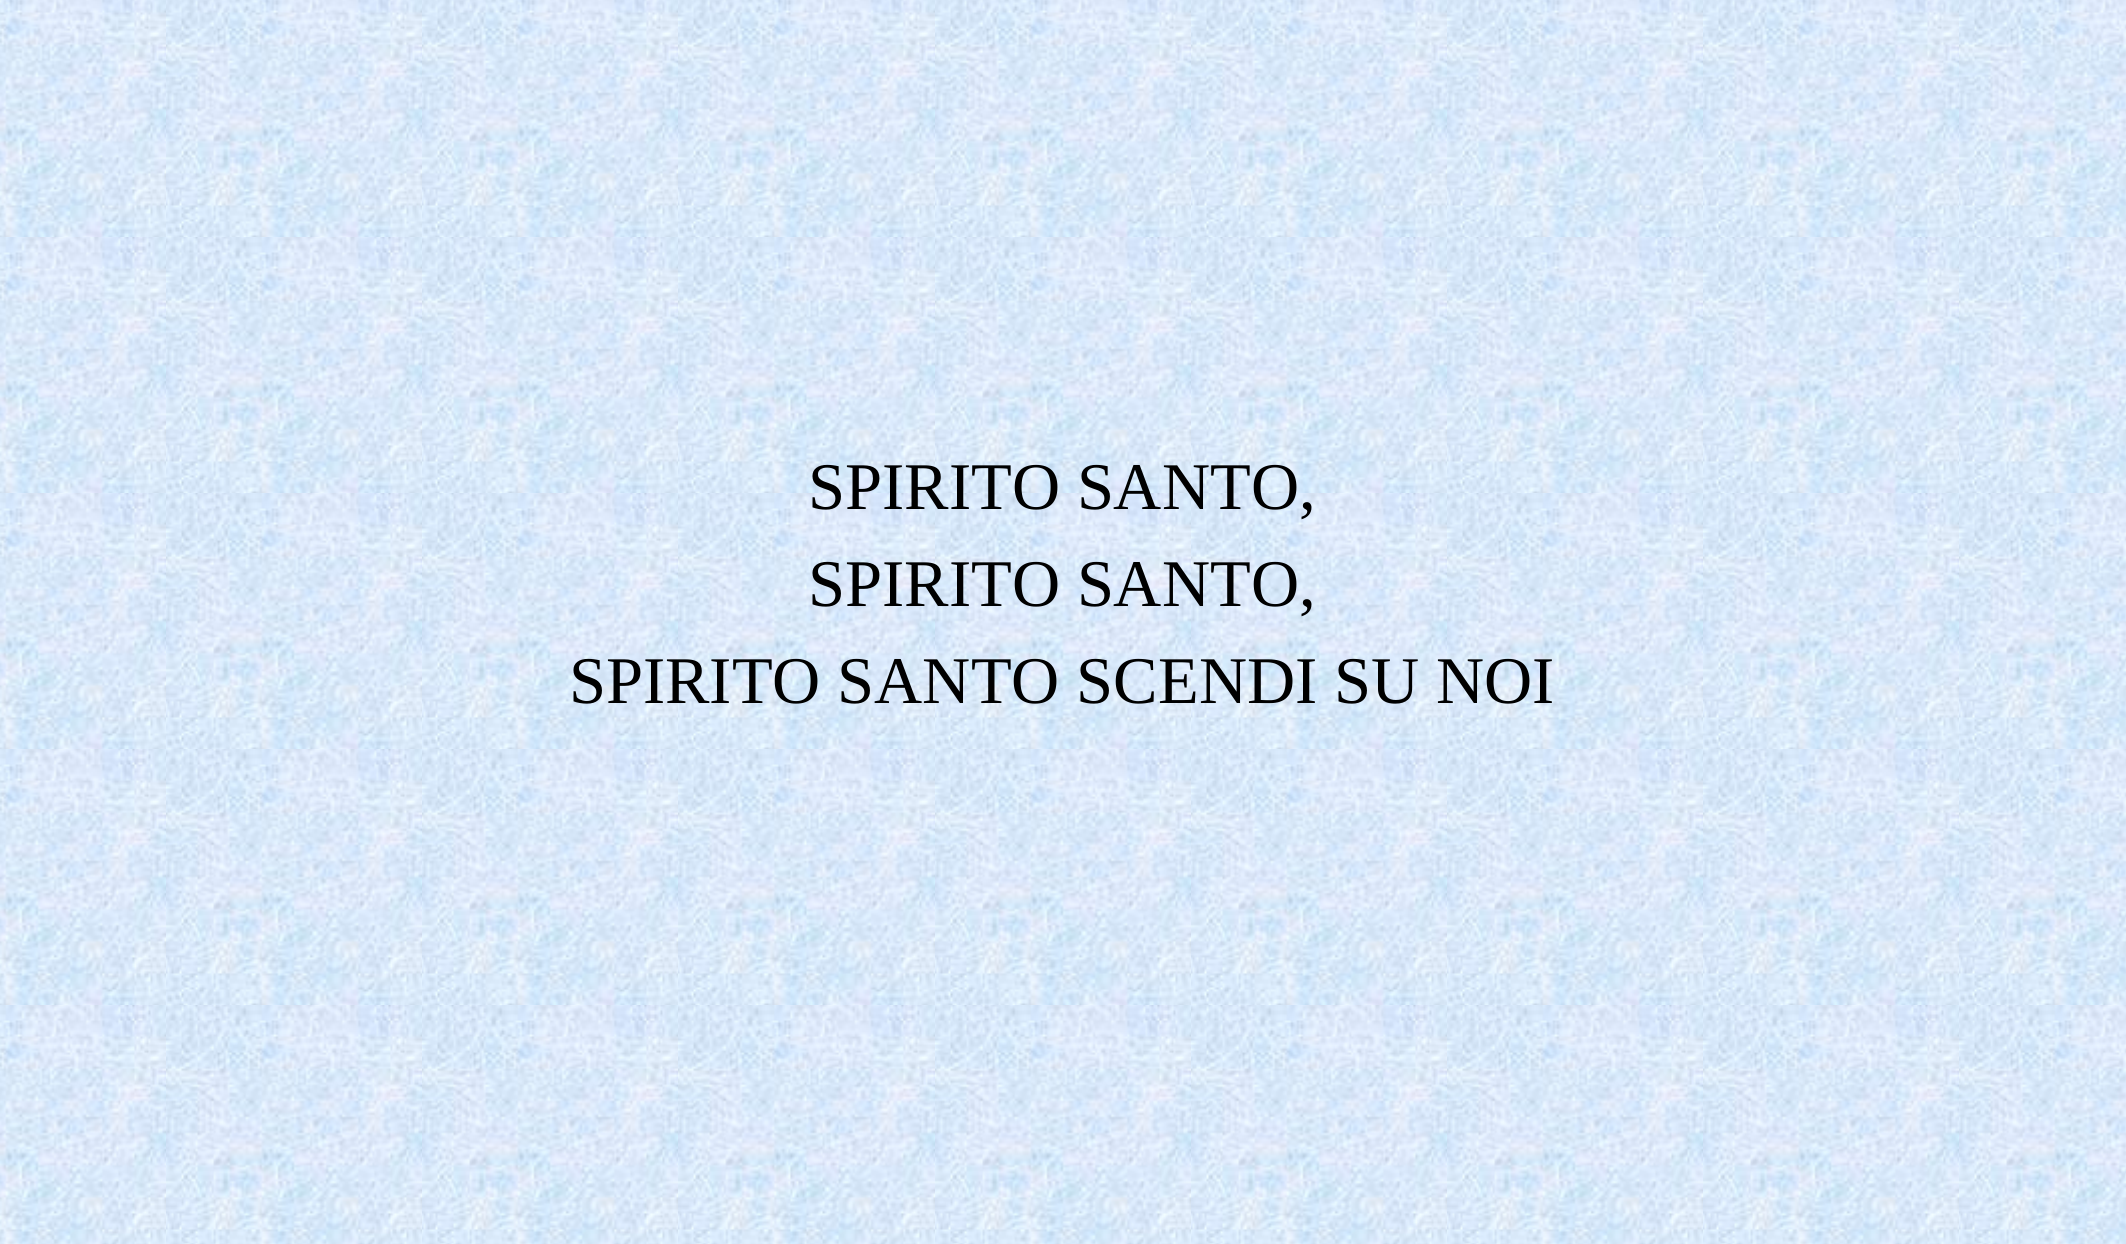

# SPIRITO SANTO,
SPIRITO SANTO,
SPIRITO SANTO SCENDI SU NOI